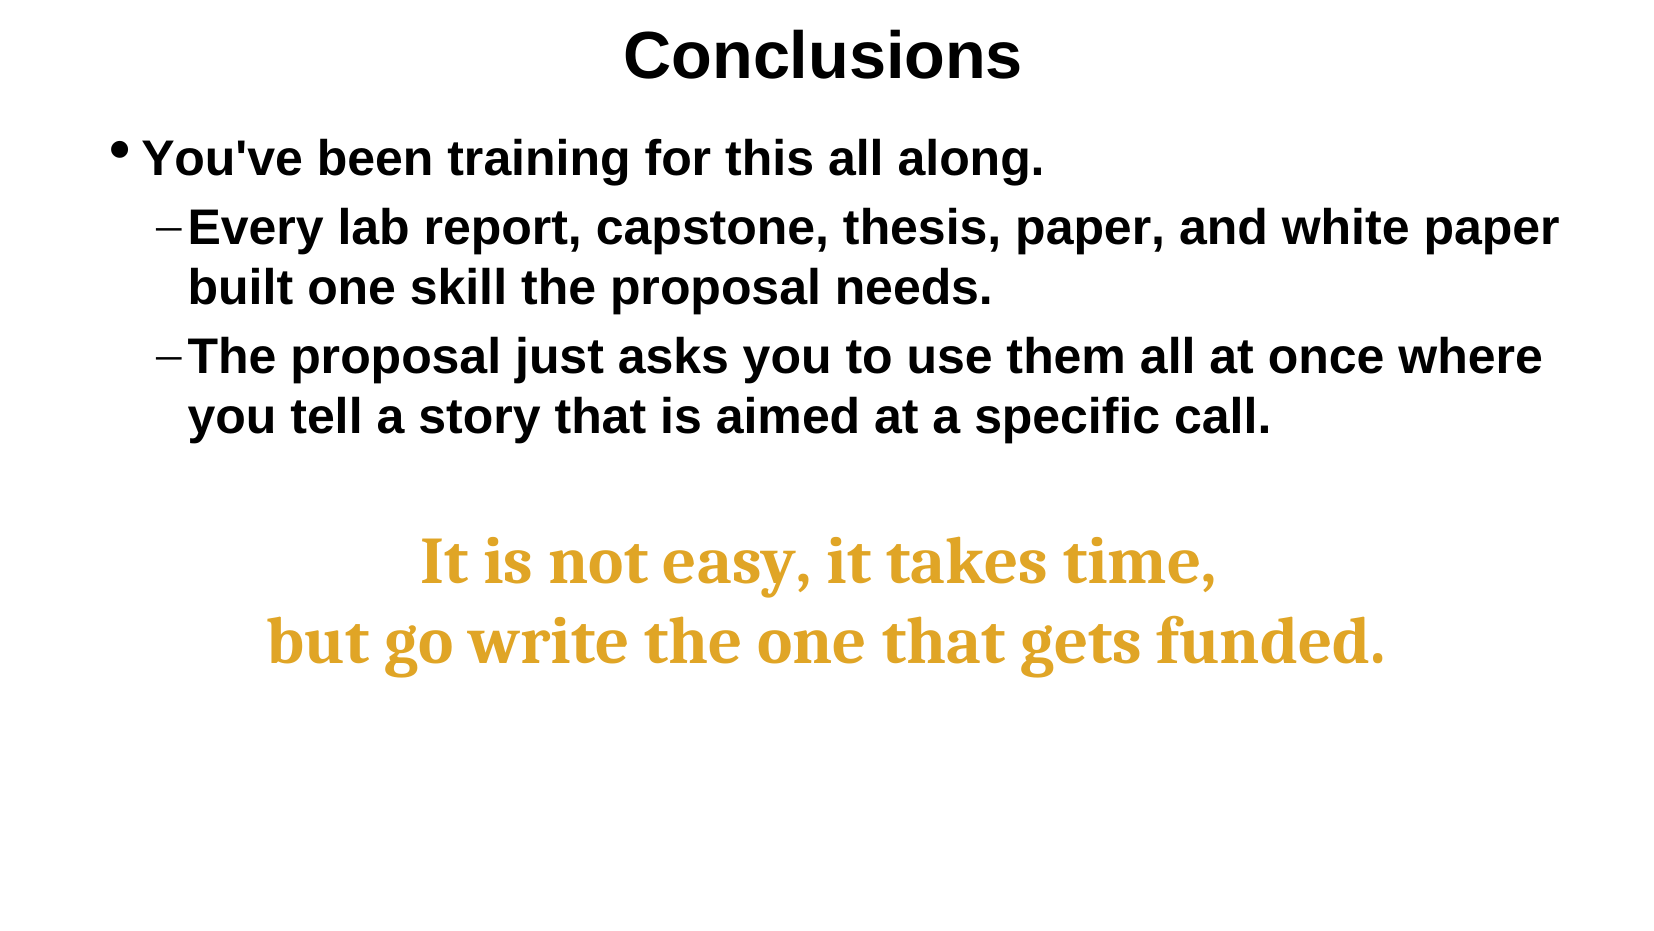

# Conclusions
You've been training for this all along.
Every lab report, capstone, thesis, paper, and white paper built one skill the proposal needs.
The proposal just asks you to use them all at once where you tell a story that is aimed at a specific call.
It is not easy, it takes time,
but go write the one that gets funded.